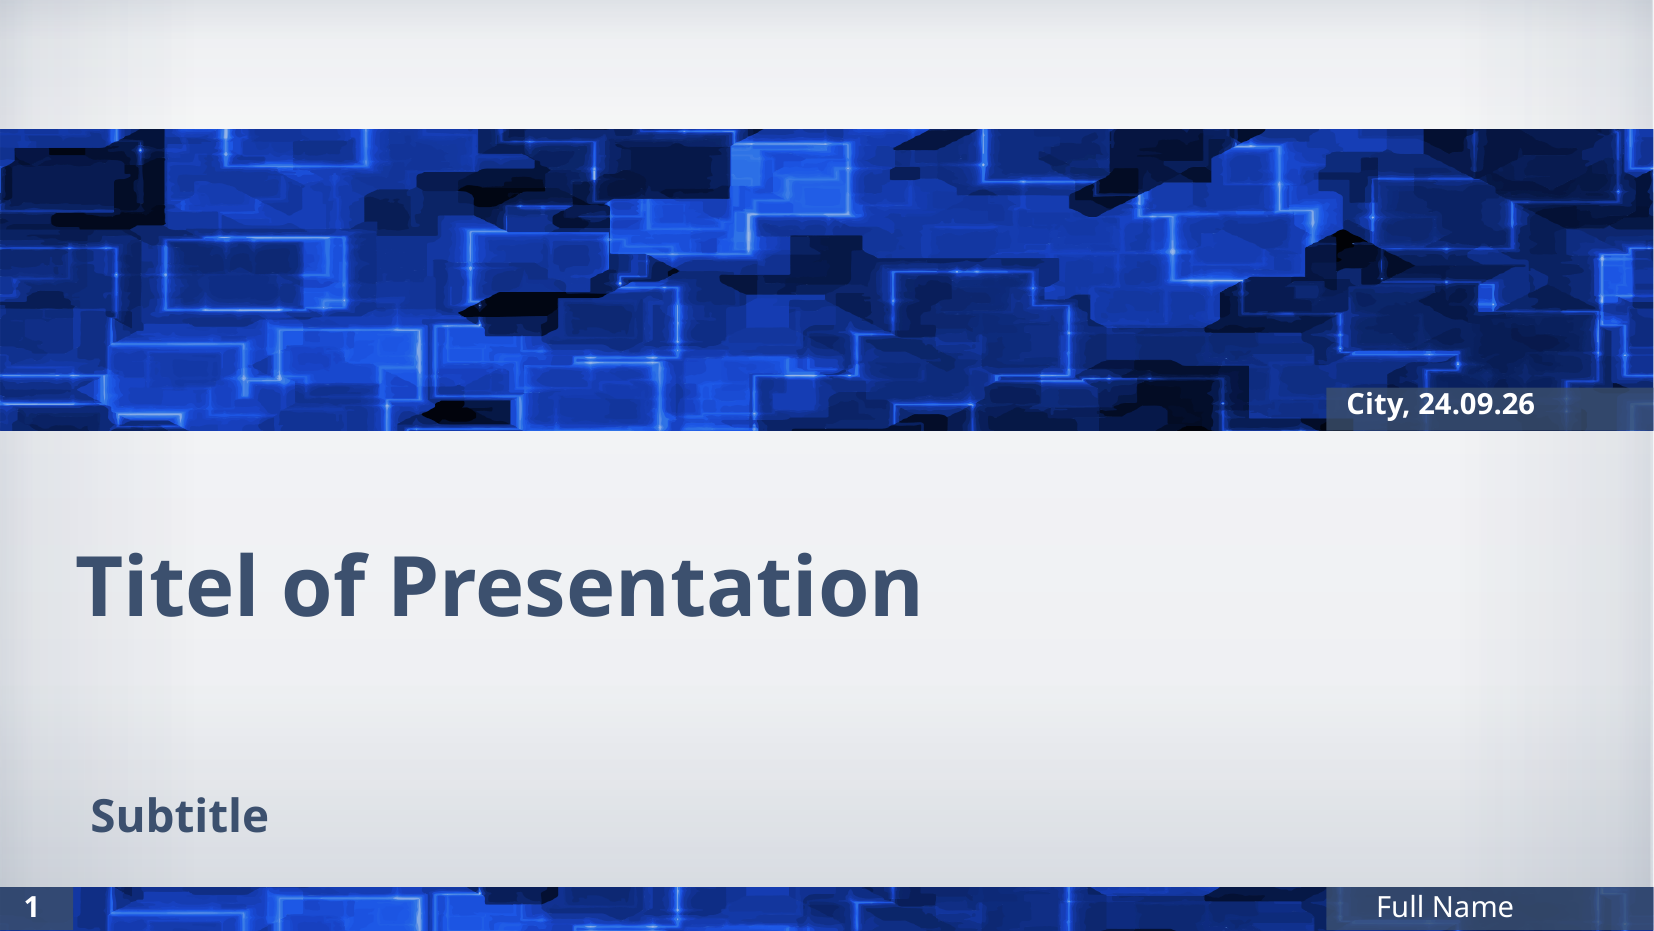

# Titel of Presentation
Subtitle
1
Full Name